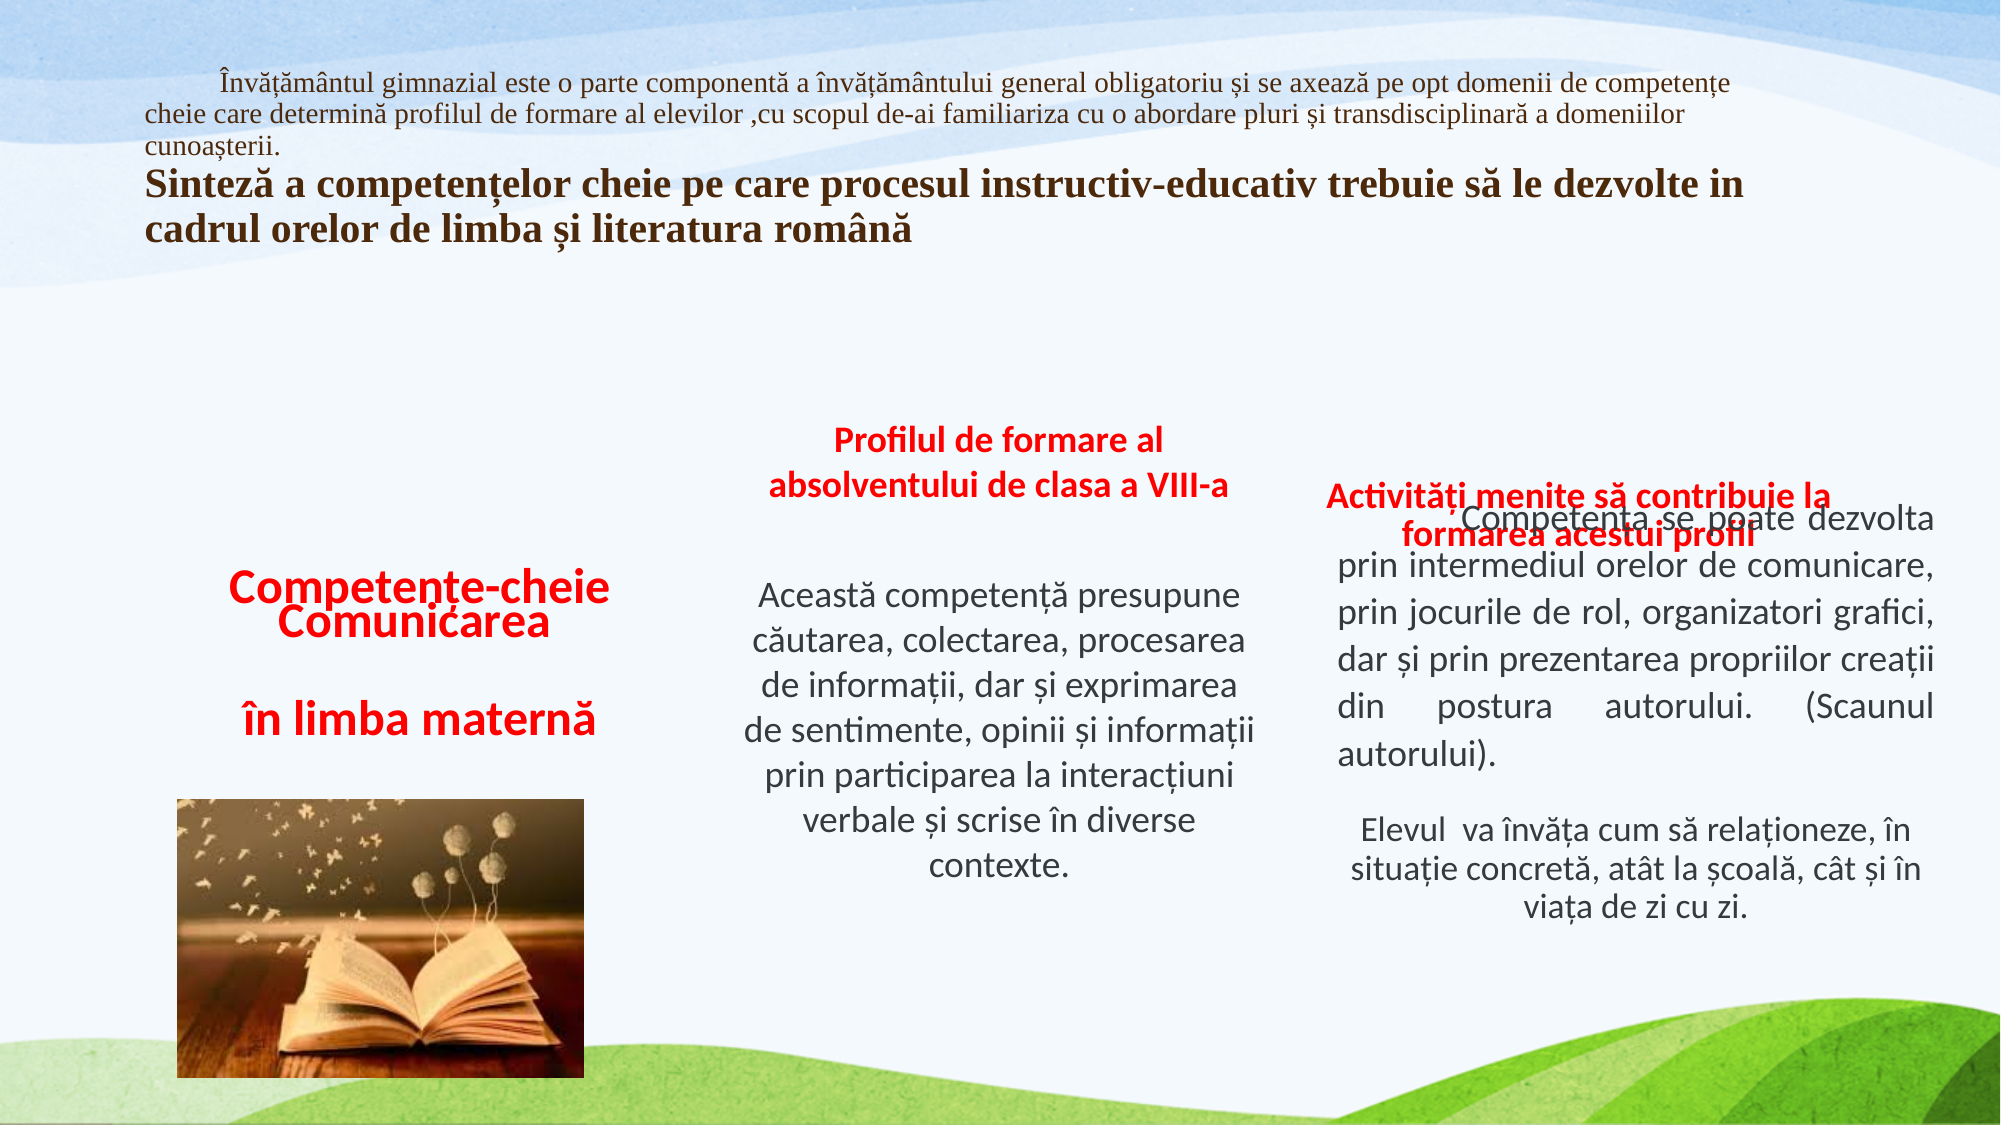

# Învățământul gimnazial este o parte componentă a învățământului general obligatoriu și se axează pe opt domenii de competențe cheie care determină profilul de formare al elevilor ,cu scopul de-ai familiariza cu o abordare pluri și transdisciplinară a domeniilor cunoașterii. Sinteză a competențelor cheie pe care procesul instructiv-educativ trebuie să le dezvolte in cadrul orelor de limba și literatura română
Competențe-cheie
Profilul de formare al absolventului de clasa a VIII-a
Activități menite să contribuie la formarea acestui profil
Comunicarea
în limba maternă
 Competența se poate dezvolta prin intermediul orelor de comunicare, prin jocurile de rol, organizatori grafici, dar și prin prezentarea propriilor creații din postura autorului. (Scaunul autorului).
Elevul va învăța cum să relaționeze, în situație concretă, atât la școală, cât și în viața de zi cu zi.
Această competență presupune căutarea, colectarea, procesarea de informații, dar și exprimarea de sentimente, opinii și informații prin participarea la interacțiuni verbale și scrise în diverse contexte.